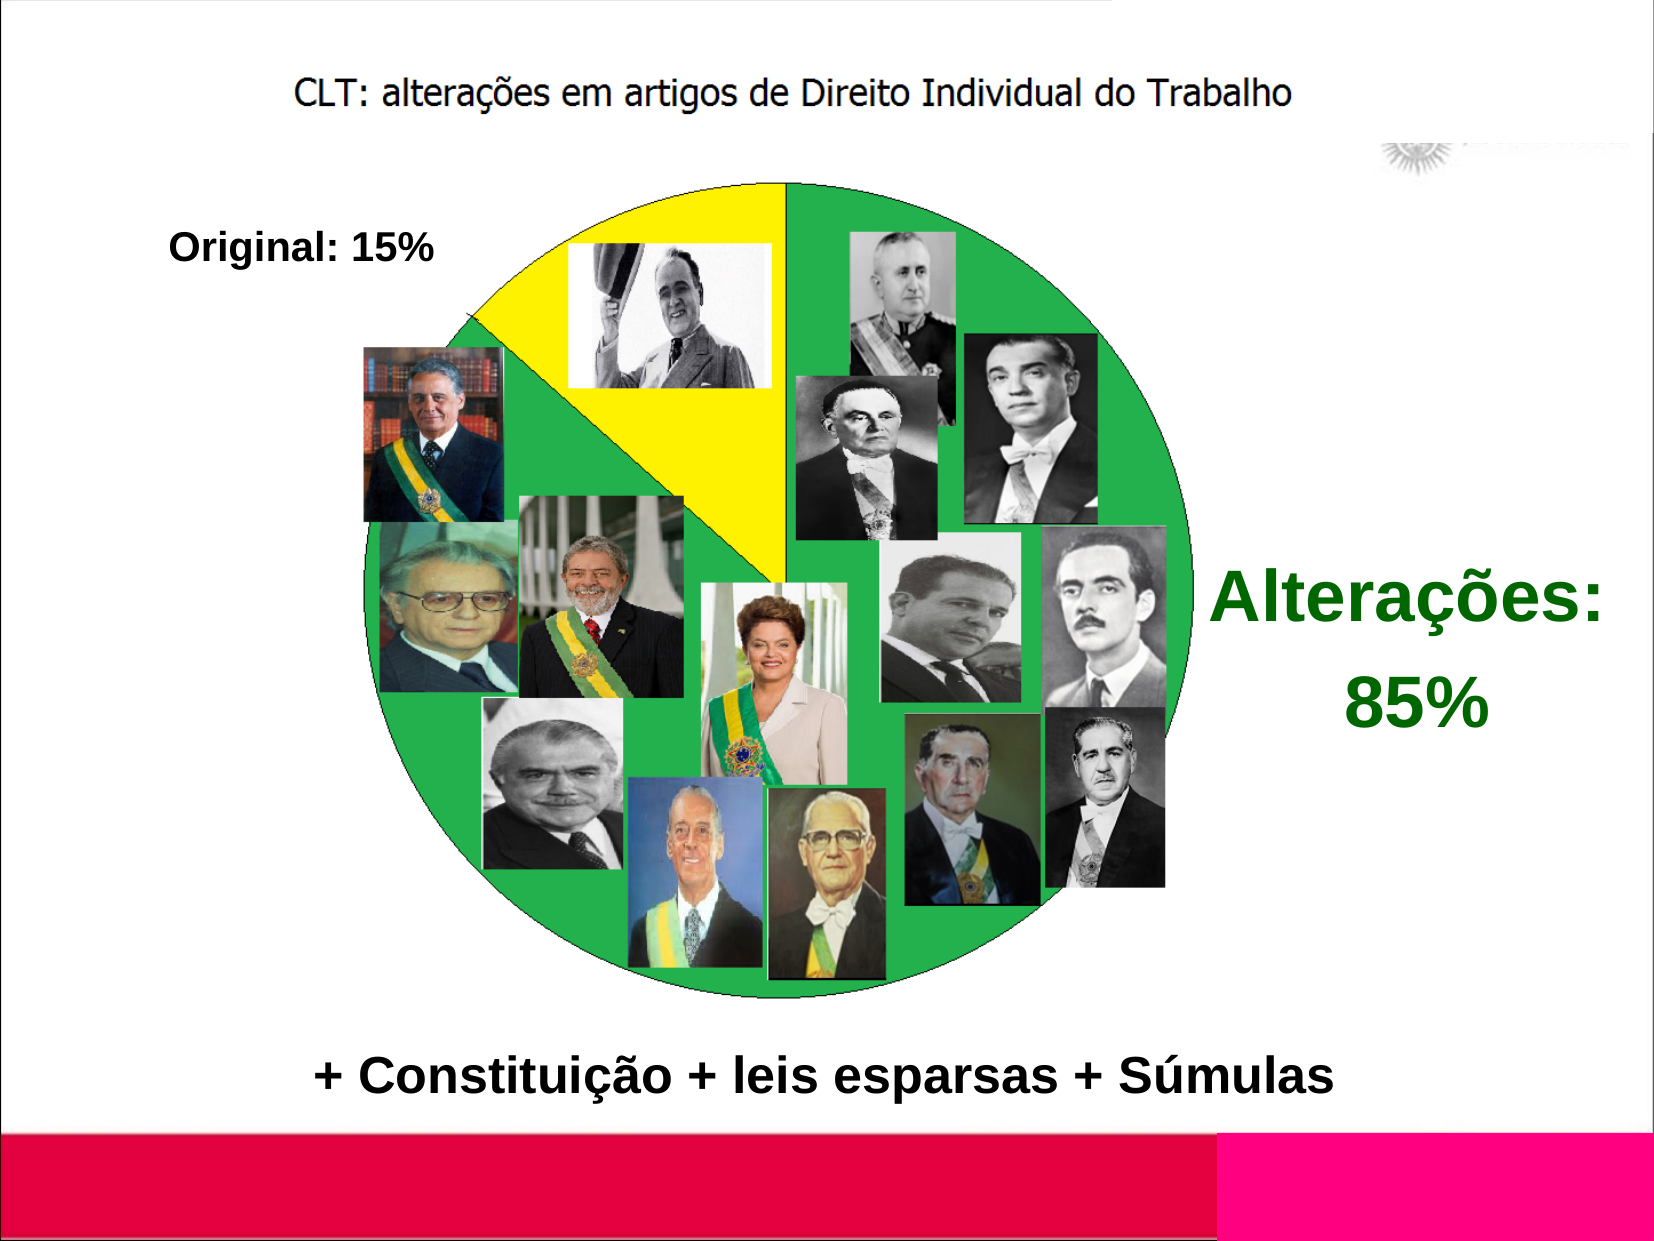

Original: 15%
Alterações:
85%
 + Constituição + leis esparsas + Súmulas